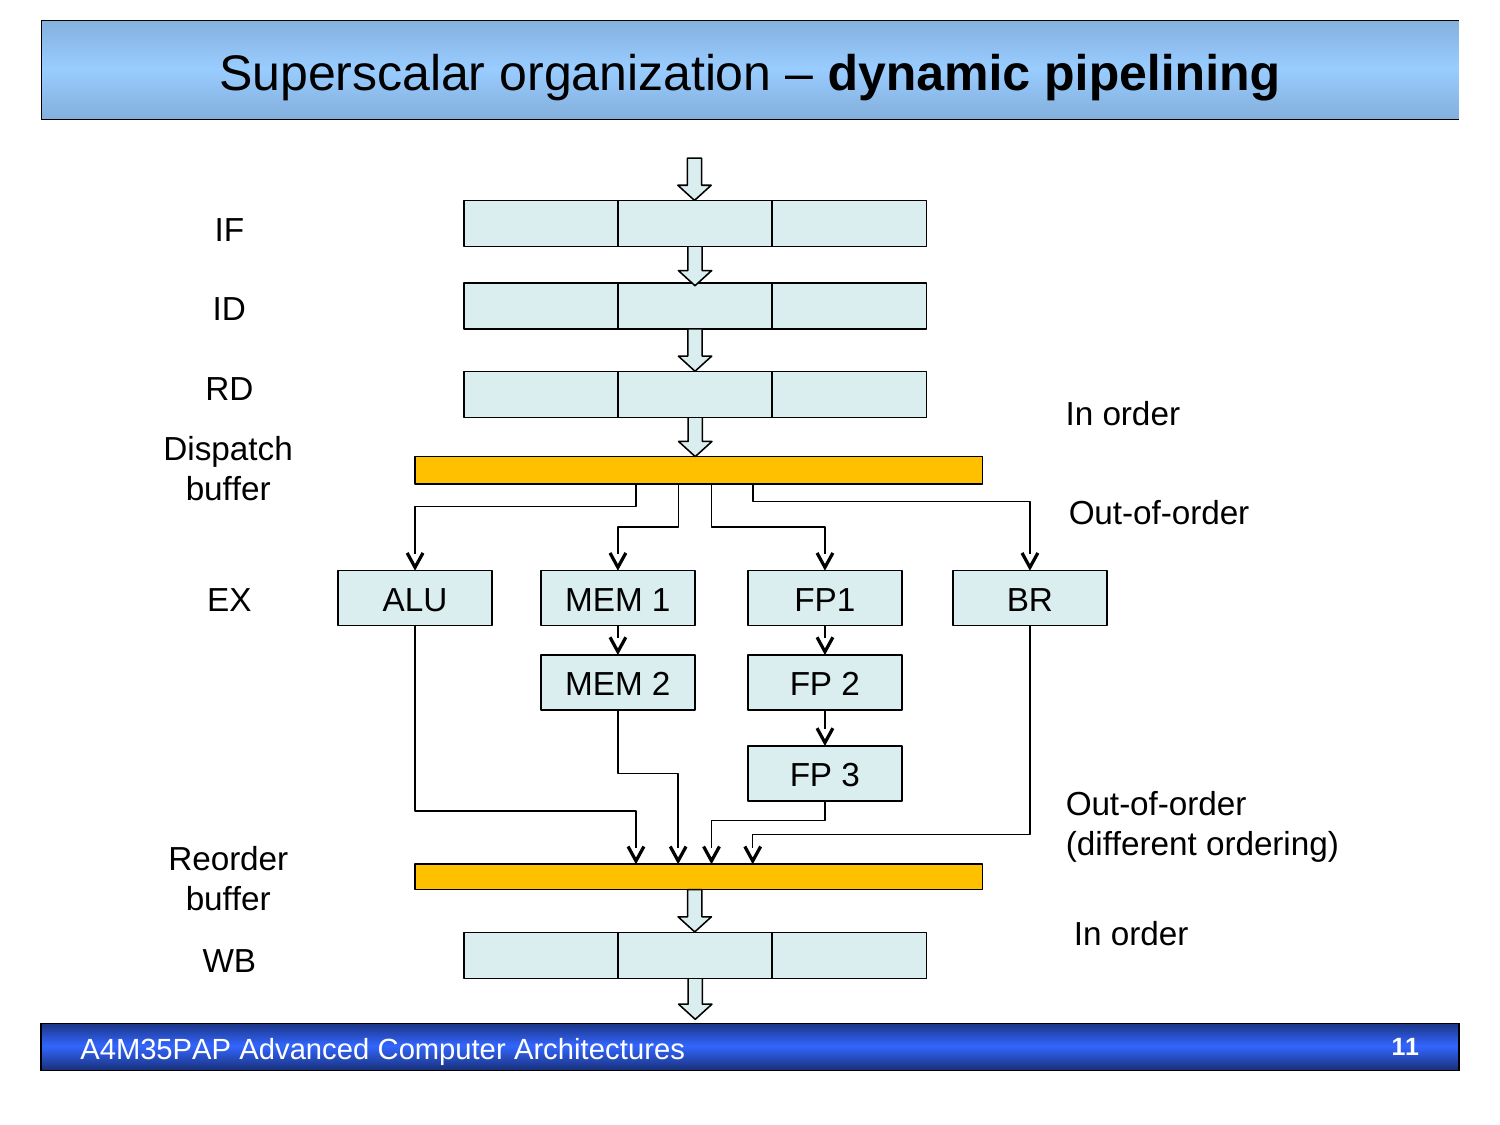

Superscalar organization – dynamic pipelining
# Superscalar organization – dynamic pipelining
IF
ID
RD
In order
Dispatch buffer
Out-of-order
EX
ALU
MEM 1
FP1
BR
MEM 2
FP 2
FP 3
Out-of-order (different ordering)
Reorder buffer
In order
WB
11